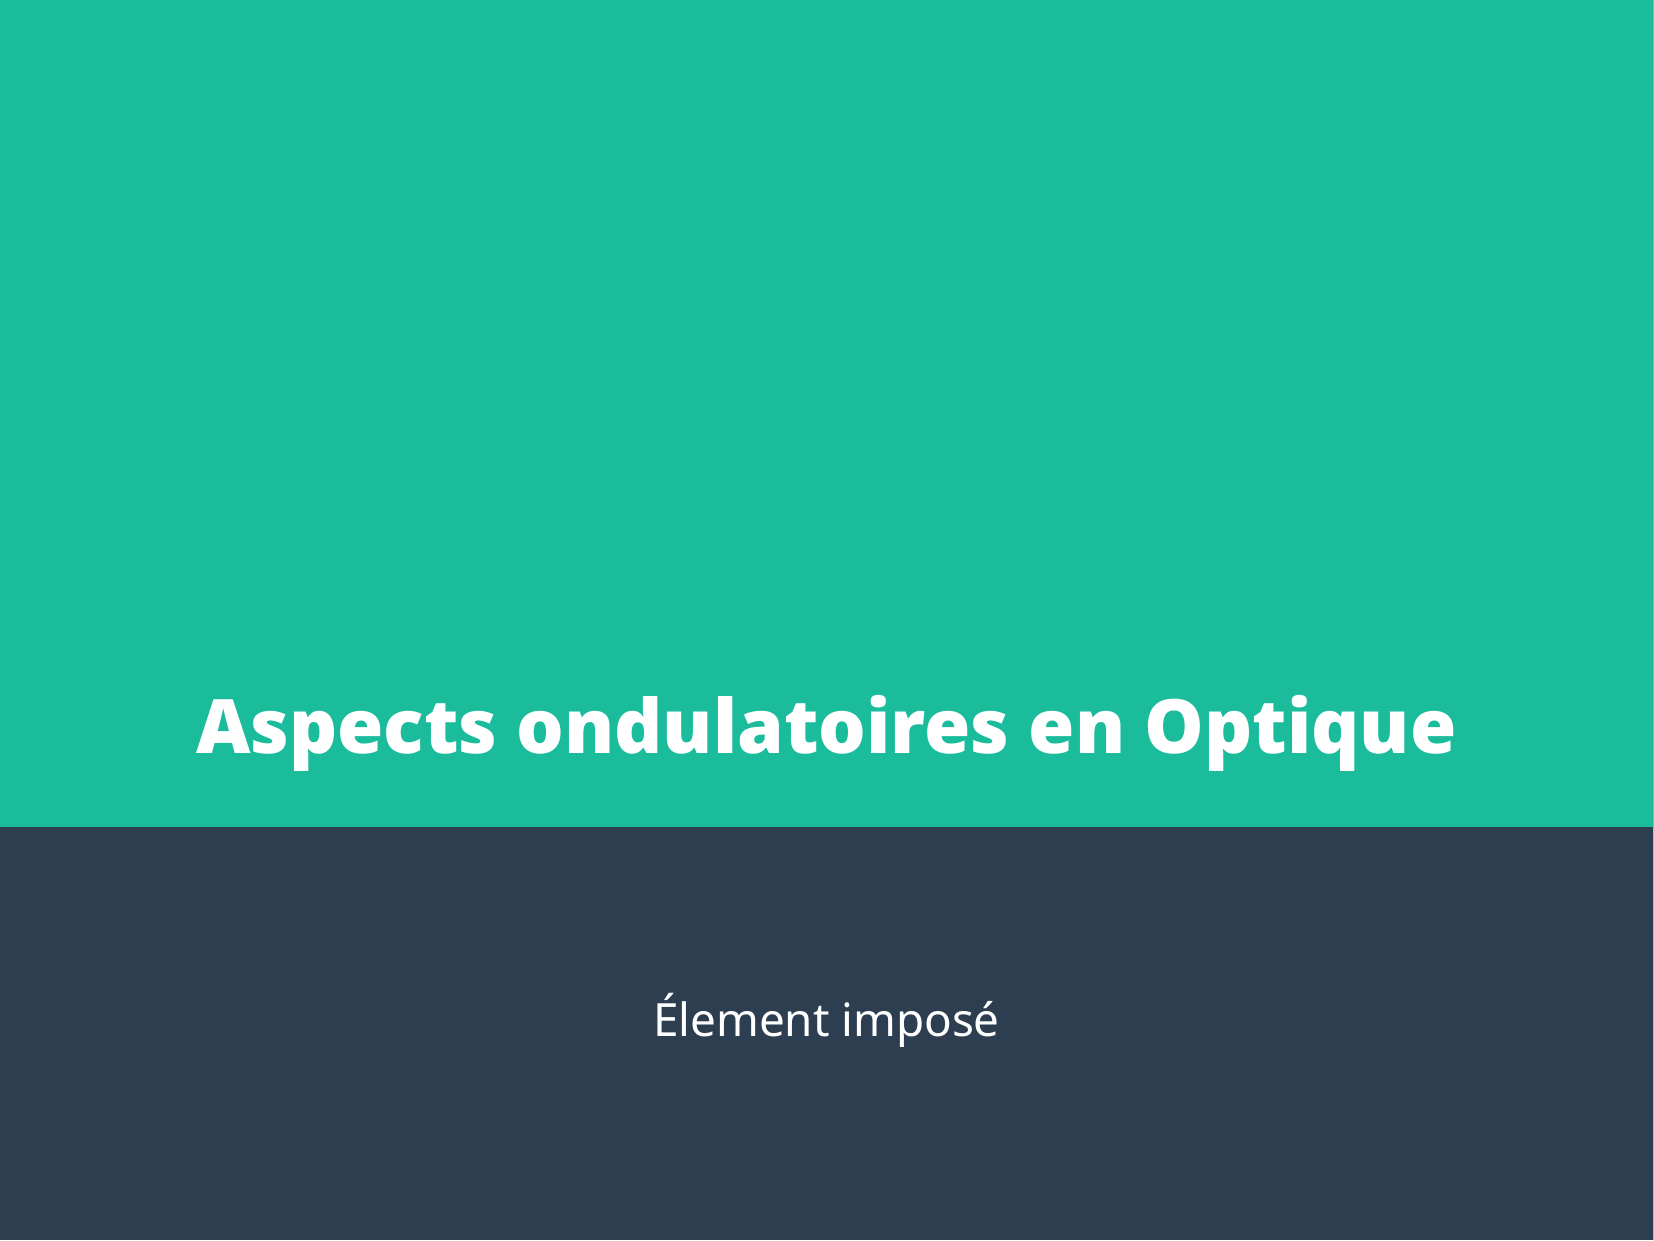

# Aspects ondulatoires en Optique
Élement imposé